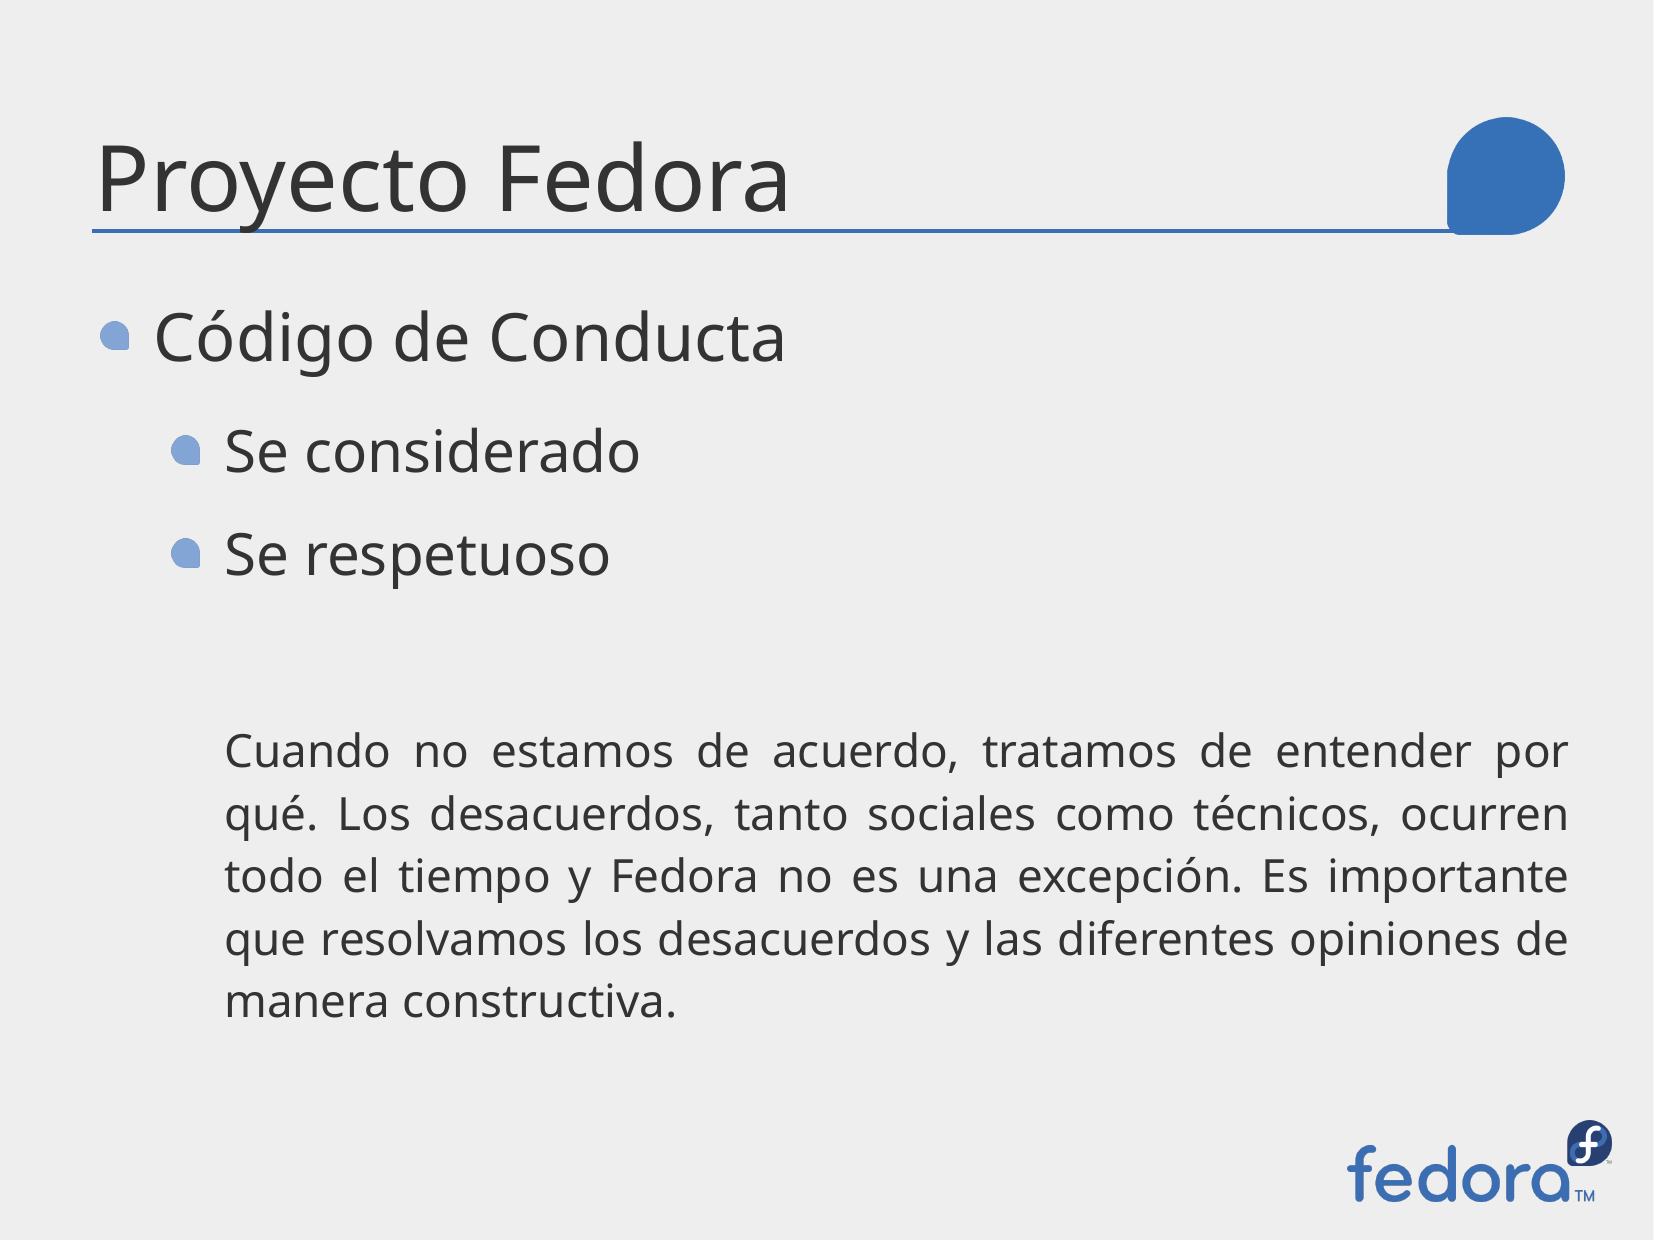

Proyecto Fedora
# Código de Conducta
Se considerado
Se respetuoso
Cuando no estamos de acuerdo, tratamos de entender por qué. Los desacuerdos, tanto sociales como técnicos, ocurren todo el tiempo y Fedora no es una excepción. Es importante que resolvamos los desacuerdos y las diferentes opiniones de manera constructiva.